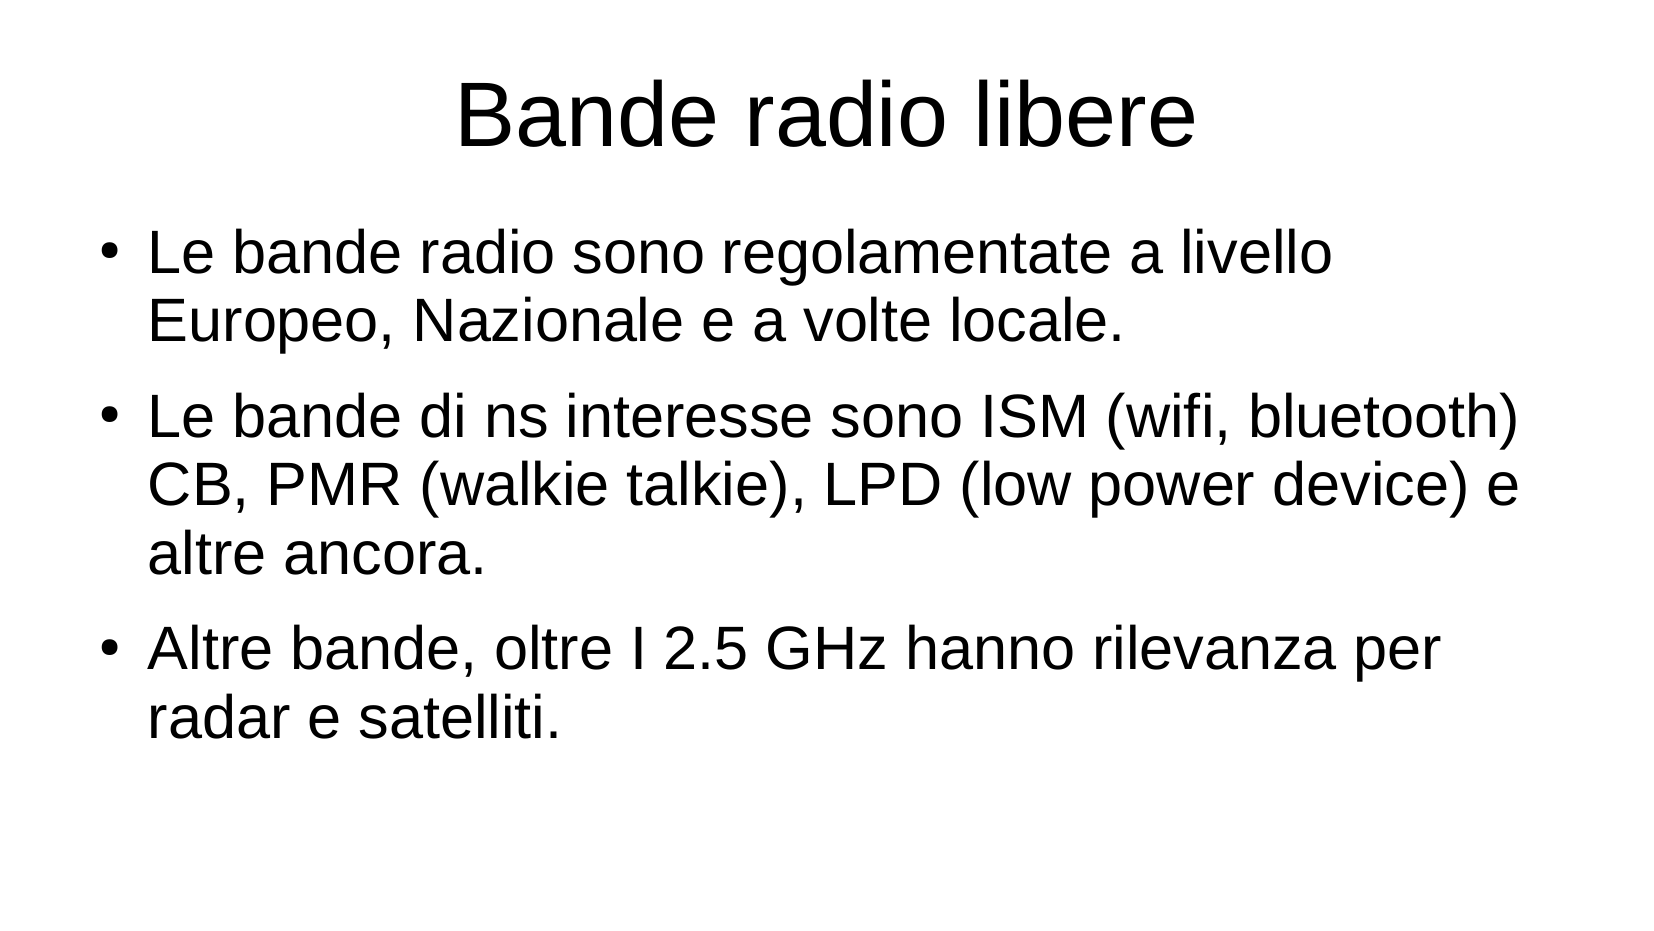

# Bande radio libere
Le bande radio sono regolamentate a livello Europeo, Nazionale e a volte locale.
Le bande di ns interesse sono ISM (wifi, bluetooth) CB, PMR (walkie talkie), LPD (low power device) e altre ancora.
Altre bande, oltre I 2.5 GHz hanno rilevanza per radar e satelliti.